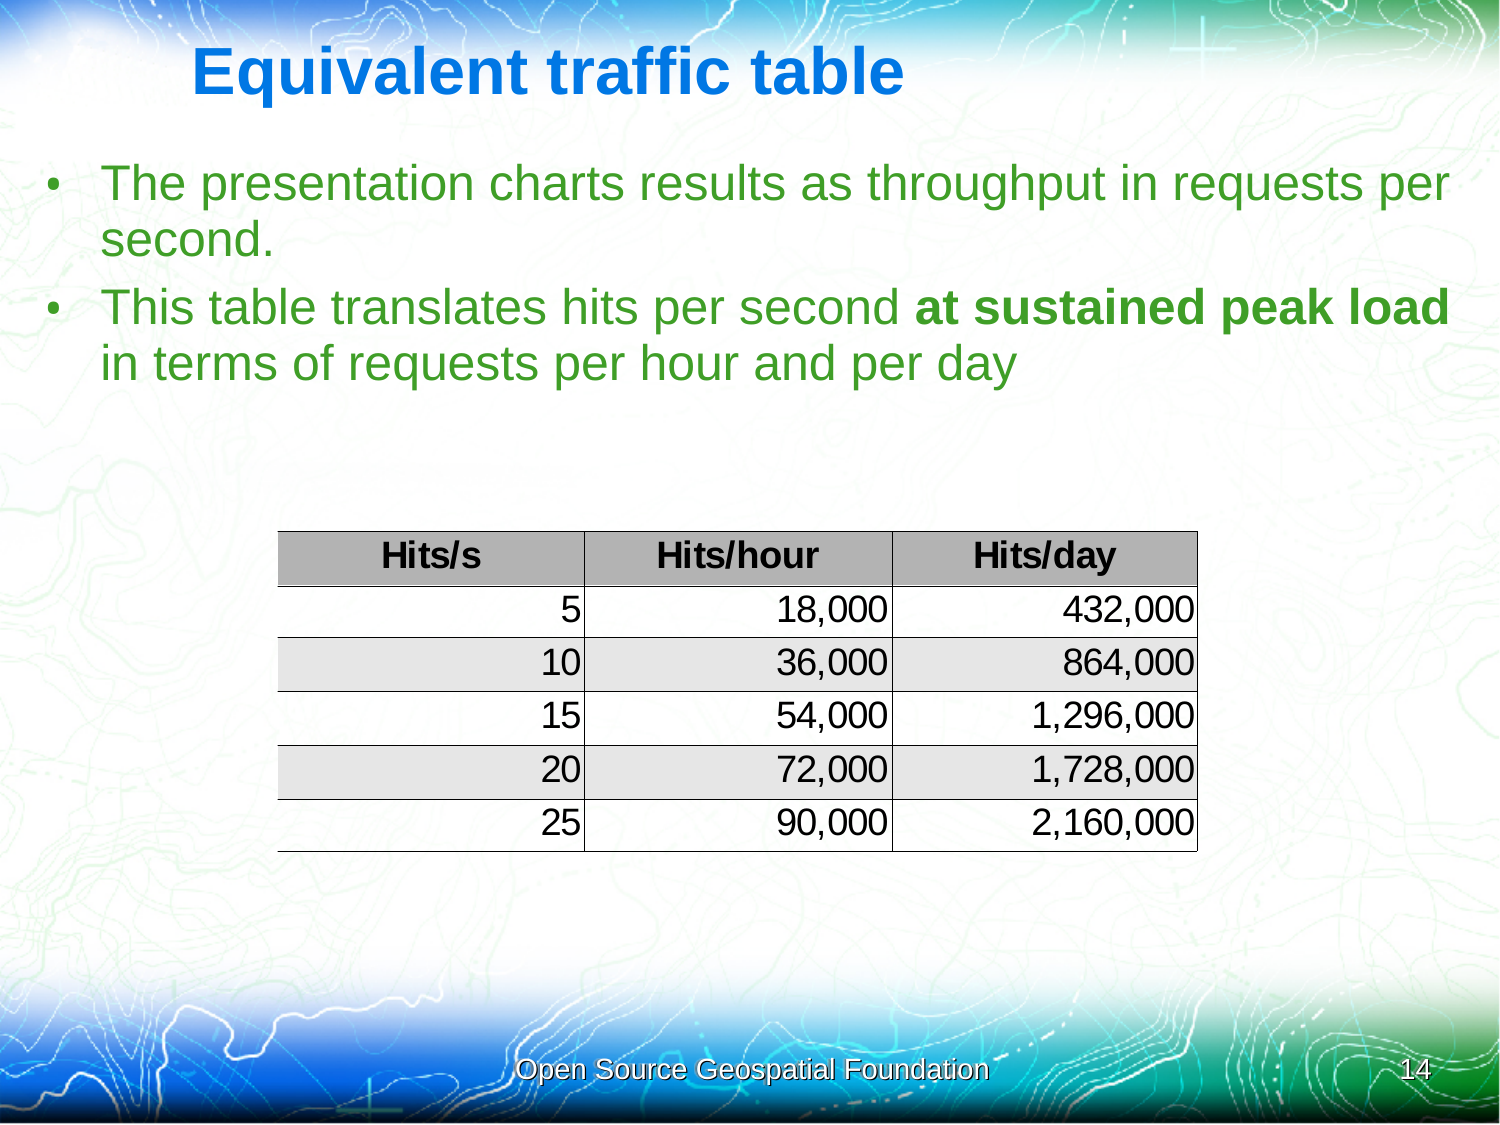

# Equivalent traffic table
The presentation charts results as throughput in requests per second.
This table translates hits per second at sustained peak load in terms of requests per hour and per day
Open Source Geospatial Foundation
14